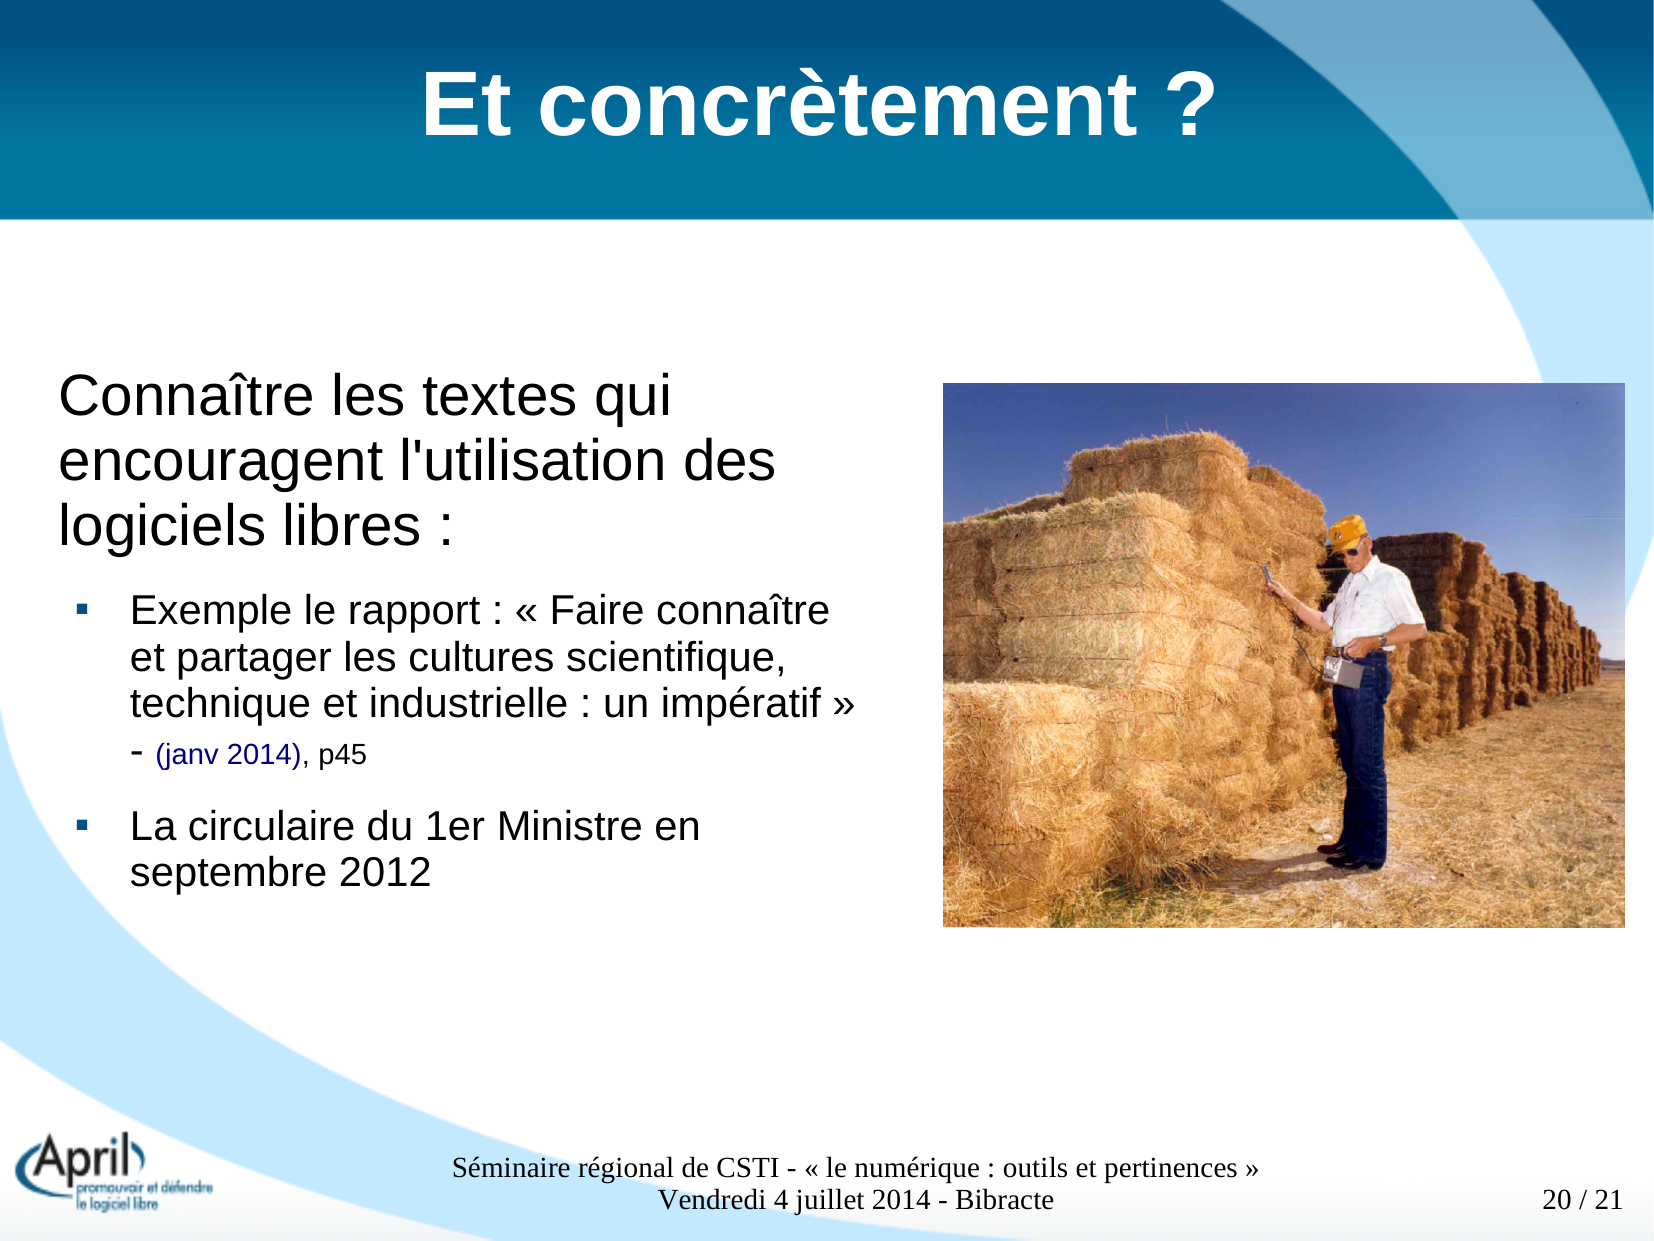

# Et concrètement ?
Connaître les textes qui encouragent l'utilisation des logiciels libres :
Exemple le rapport : « Faire connaître et partager les cultures scientifique, technique et industrielle : un impératif » - (janv 2014), p45
La circulaire du 1er Ministre en septembre 2012
L'informatique libre
20